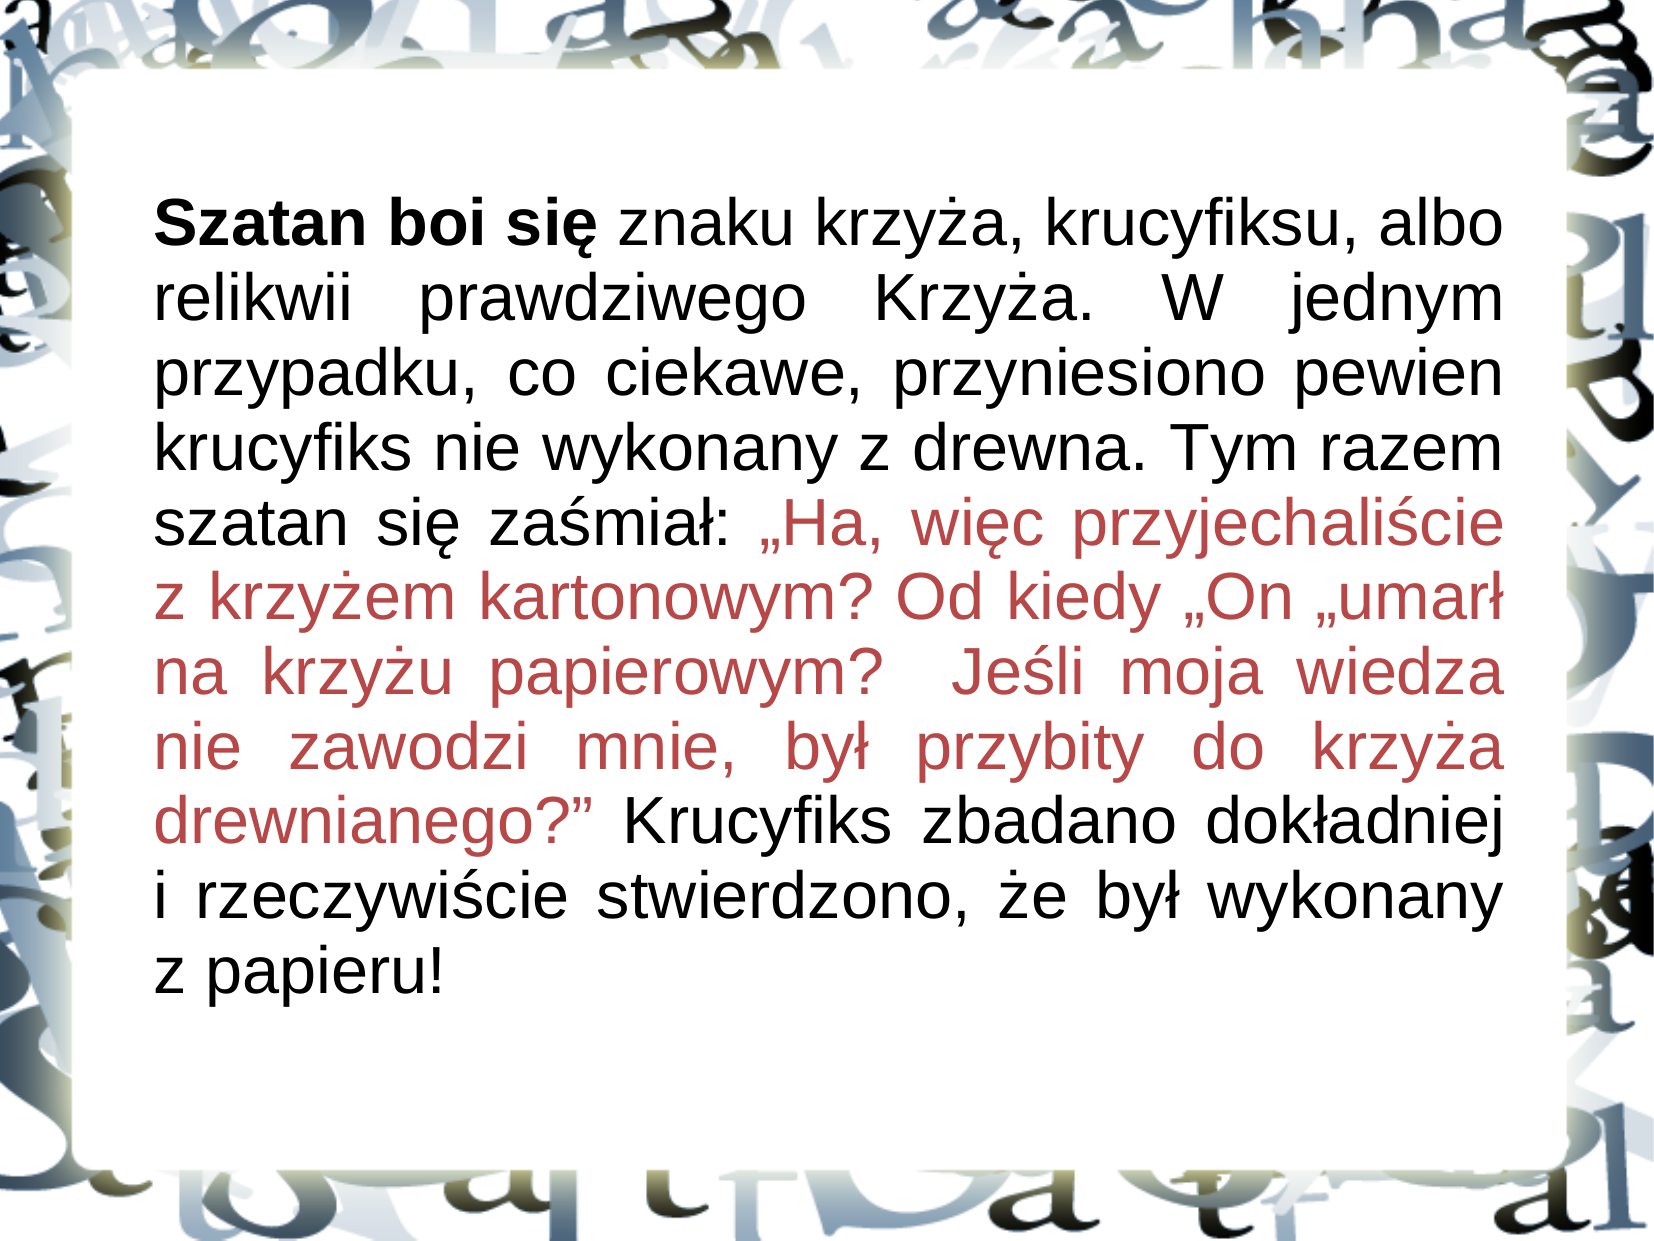

# Szatan boi się znaku krzyża, krucyfiksu, albo relikwii prawdziwego Krzyża. W jednym przypadku, co ciekawe, przyniesiono pewien krucyfiks nie wykonany z drewna. Tym razem szatan się zaśmiał: „Ha, więc przyjechaliście z krzyżem kartonowym? Od kiedy „On „umarł na krzyżu papierowym? Jeśli moja wiedza nie zawodzi mnie, był przybity do krzyża drewnianego?” Krucyfiks zbadano dokładniej i rzeczywiście stwierdzono, że był wykonany z papieru!